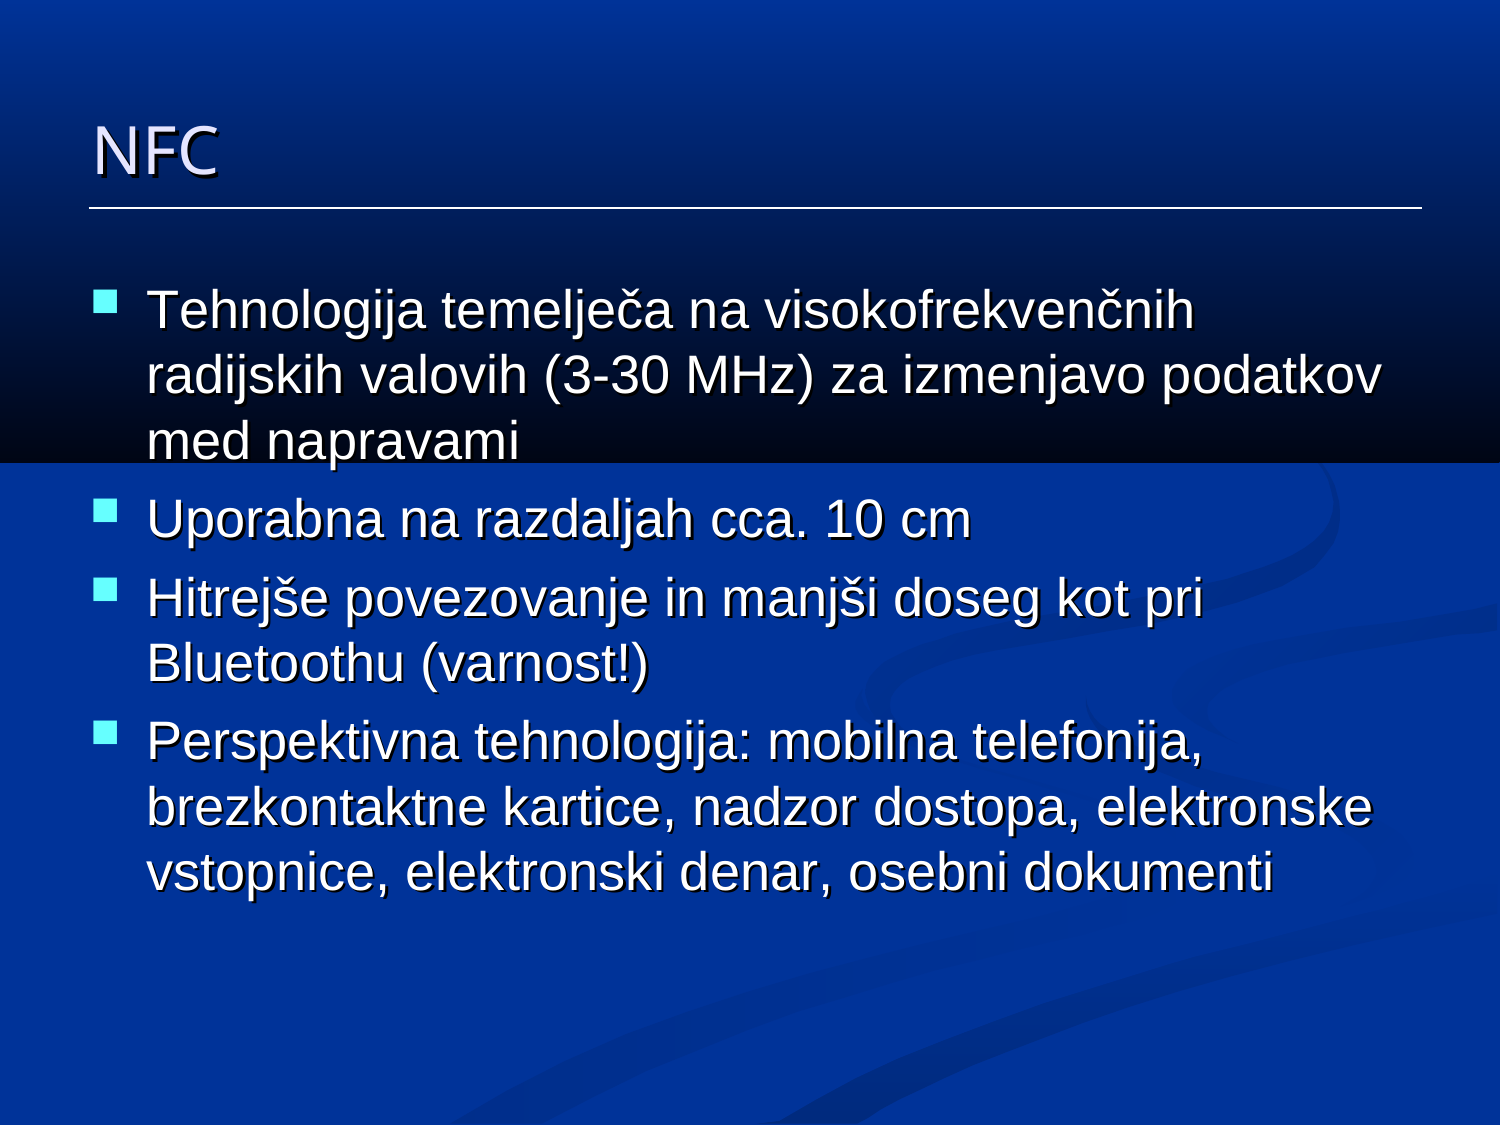

NFC
# Tehnologija temelječa na visokofrekvenčnih radijskih valovih (3-30 MHz) za izmenjavo podatkov med napravami
Uporabna na razdaljah cca. 10 cm
Hitrejše povezovanje in manjši doseg kot pri Bluetoothu (varnost!)
Perspektivna tehnologija: mobilna telefonija, brezkontaktne kartice, nadzor dostopa, elektronske vstopnice, elektronski denar, osebni dokumenti